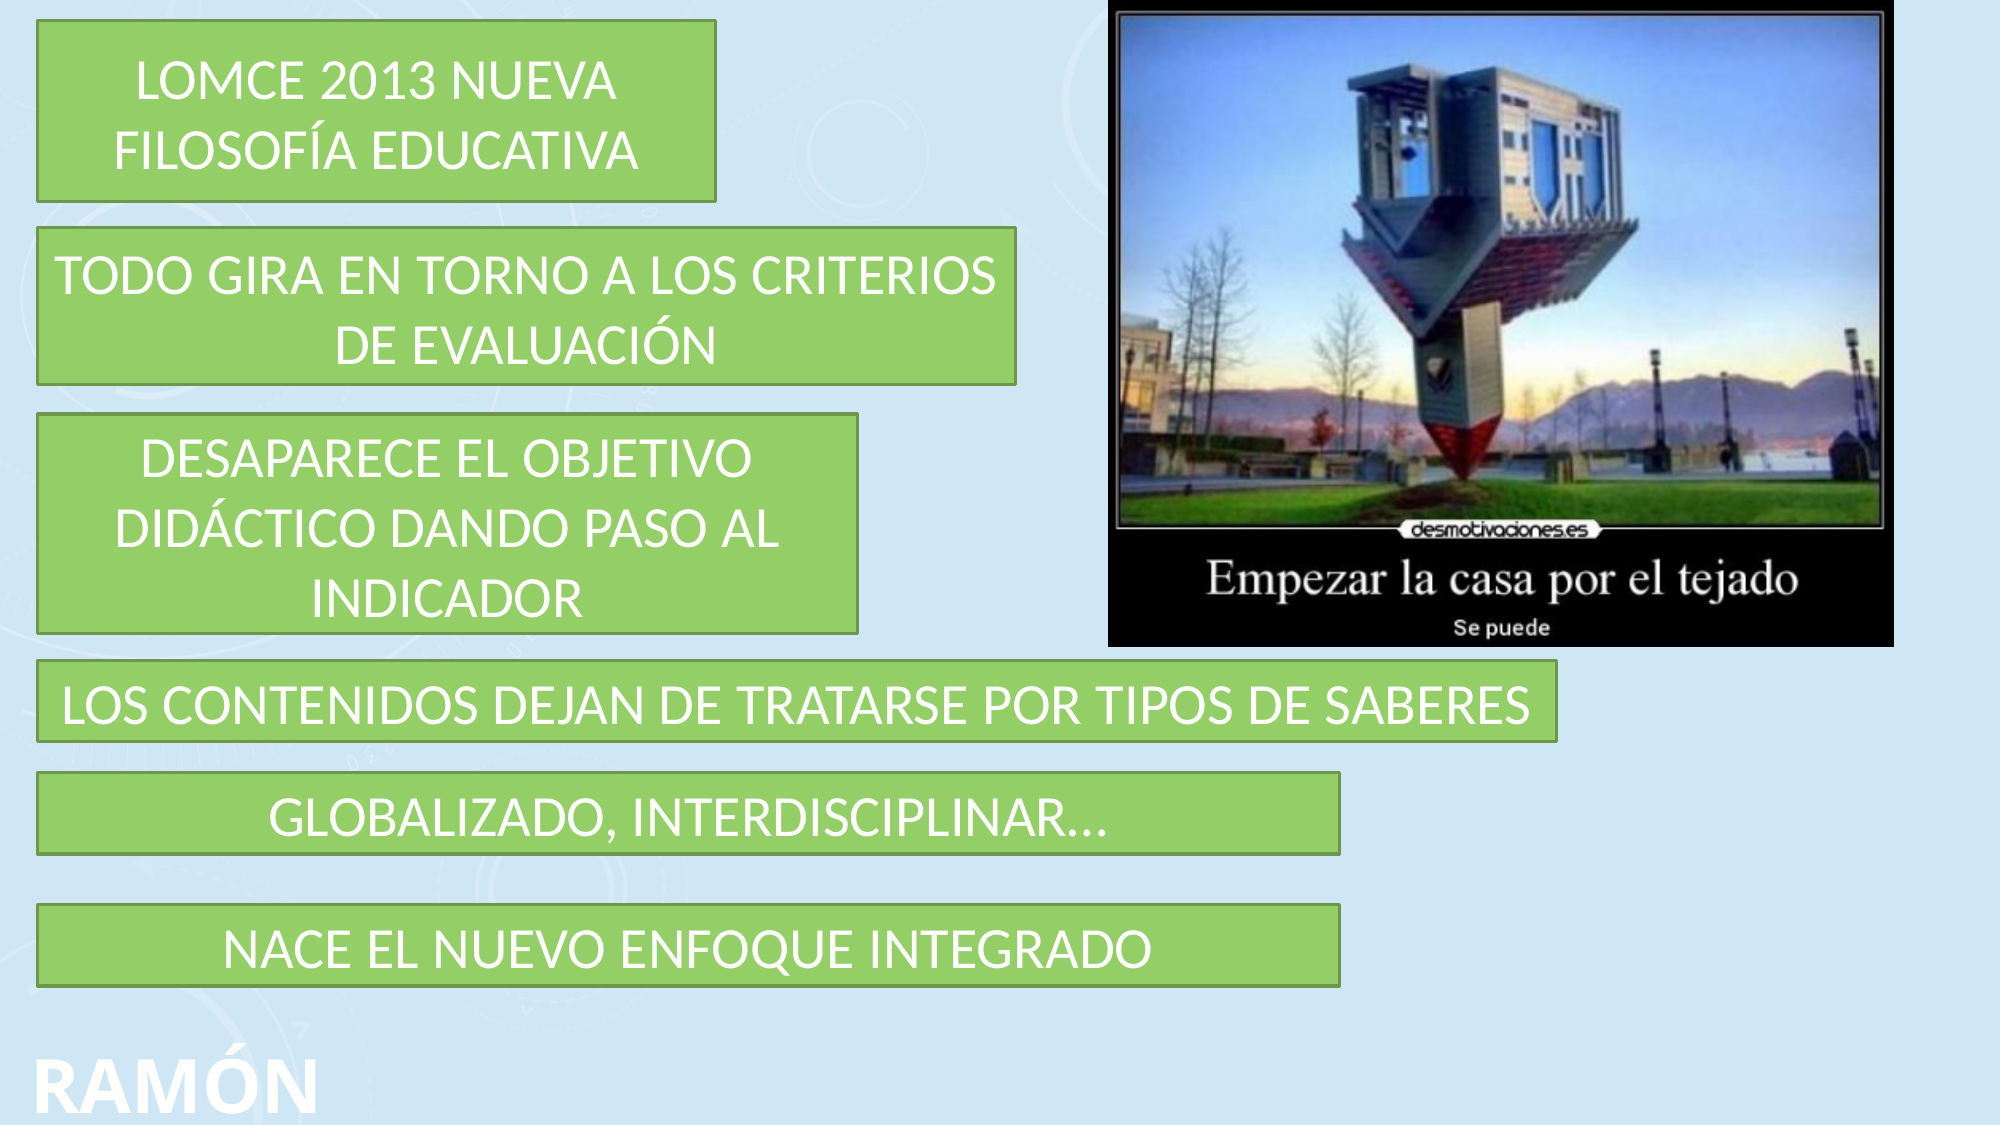

LOMCE 2013 NUEVA FILOSOFÍA EDUCATIVA
TODO GIRA EN TORNO A LOS CRITERIOS DE EVALUACIÓN
DESAPARECE EL OBJETIVO DIDÁCTICO DANDO PASO AL INDICADOR
LOS CONTENIDOS DEJAN DE TRATARSE POR TIPOS DE SABERES
GLOBALIZADO, INTERDISCIPLINAR…
NACE EL NUEVO ENFOQUE INTEGRADO
# RAMÓN SÁNCHEZ RAMOS